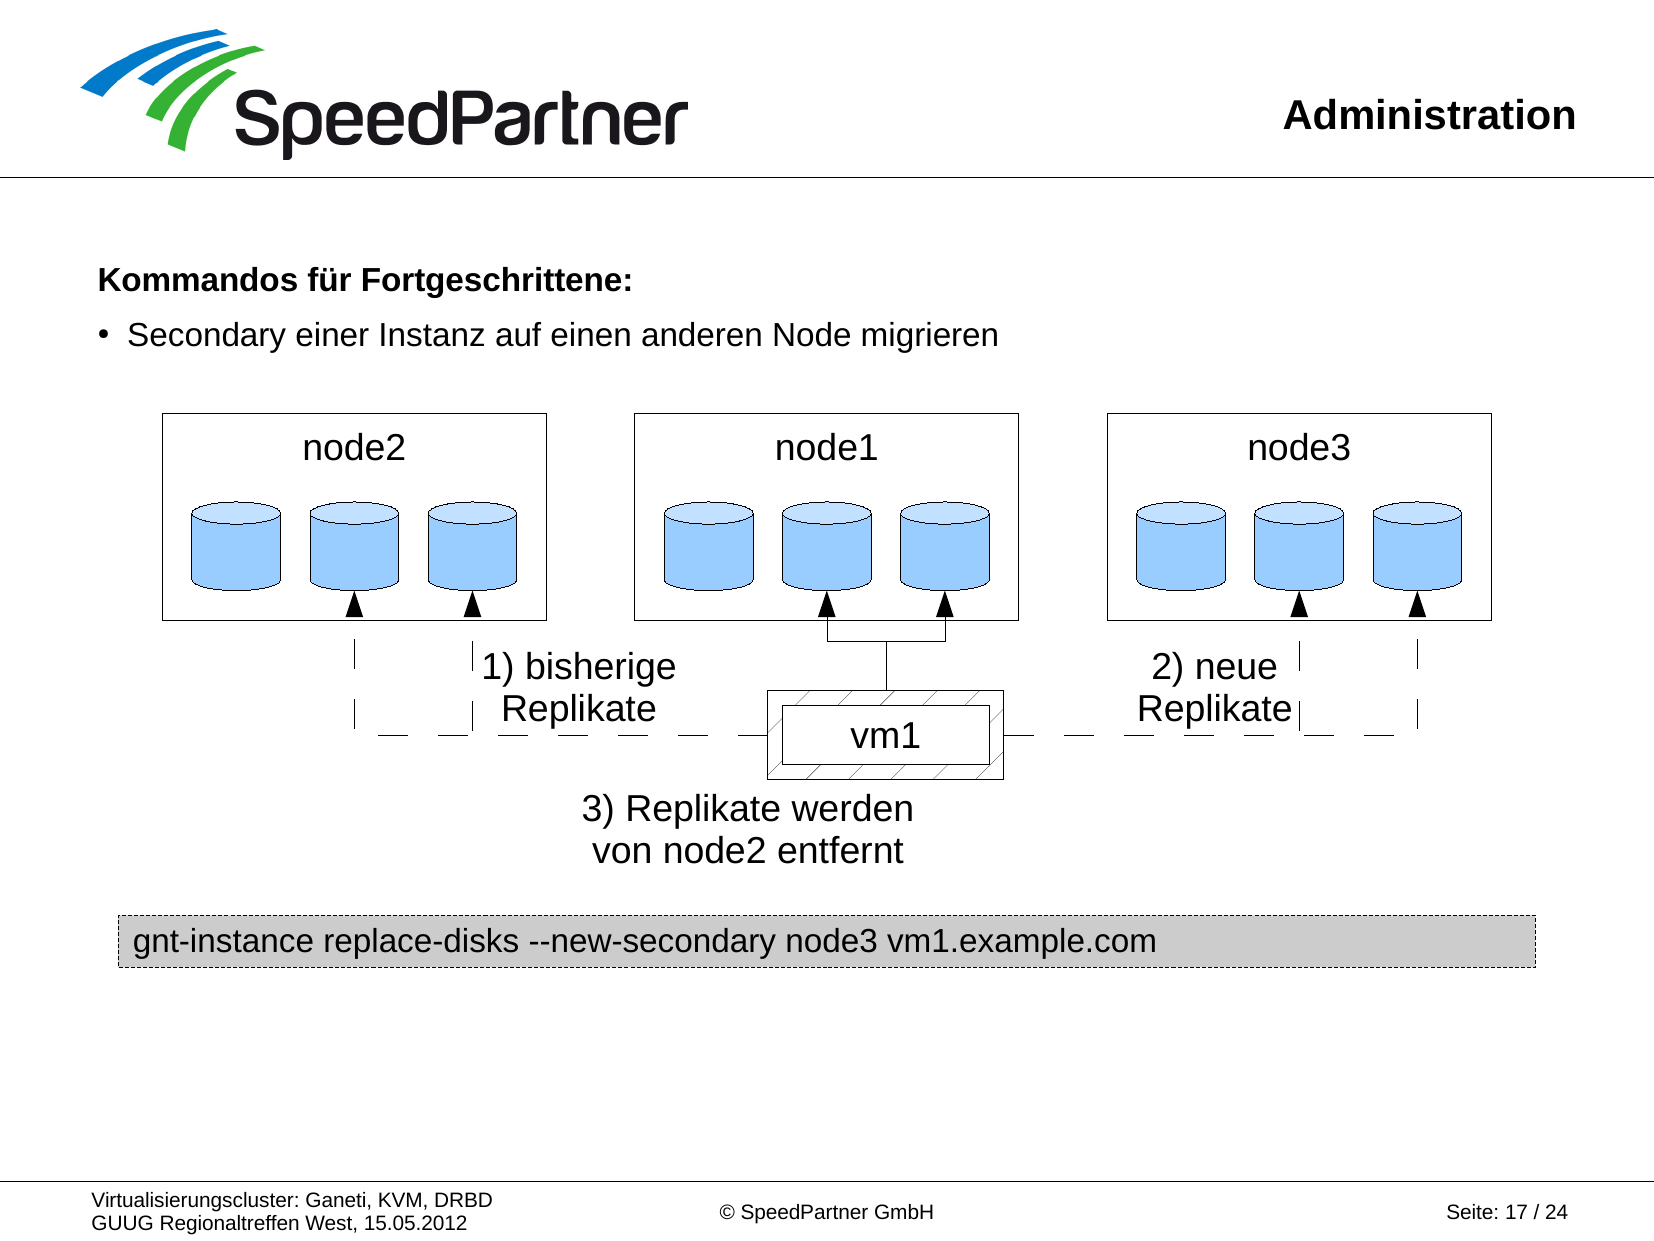

# Administration
Kommandos für Fortgeschrittene:
Secondary einer Instanz auf einen anderen Node migrieren
node2
node1
node3
2) neue
Replikate
1) bisherige
Replikate
vm1
3) Replikate werden
von node2 entfernt
gnt-instance replace-disks --new-secondary node3 vm1.example.com